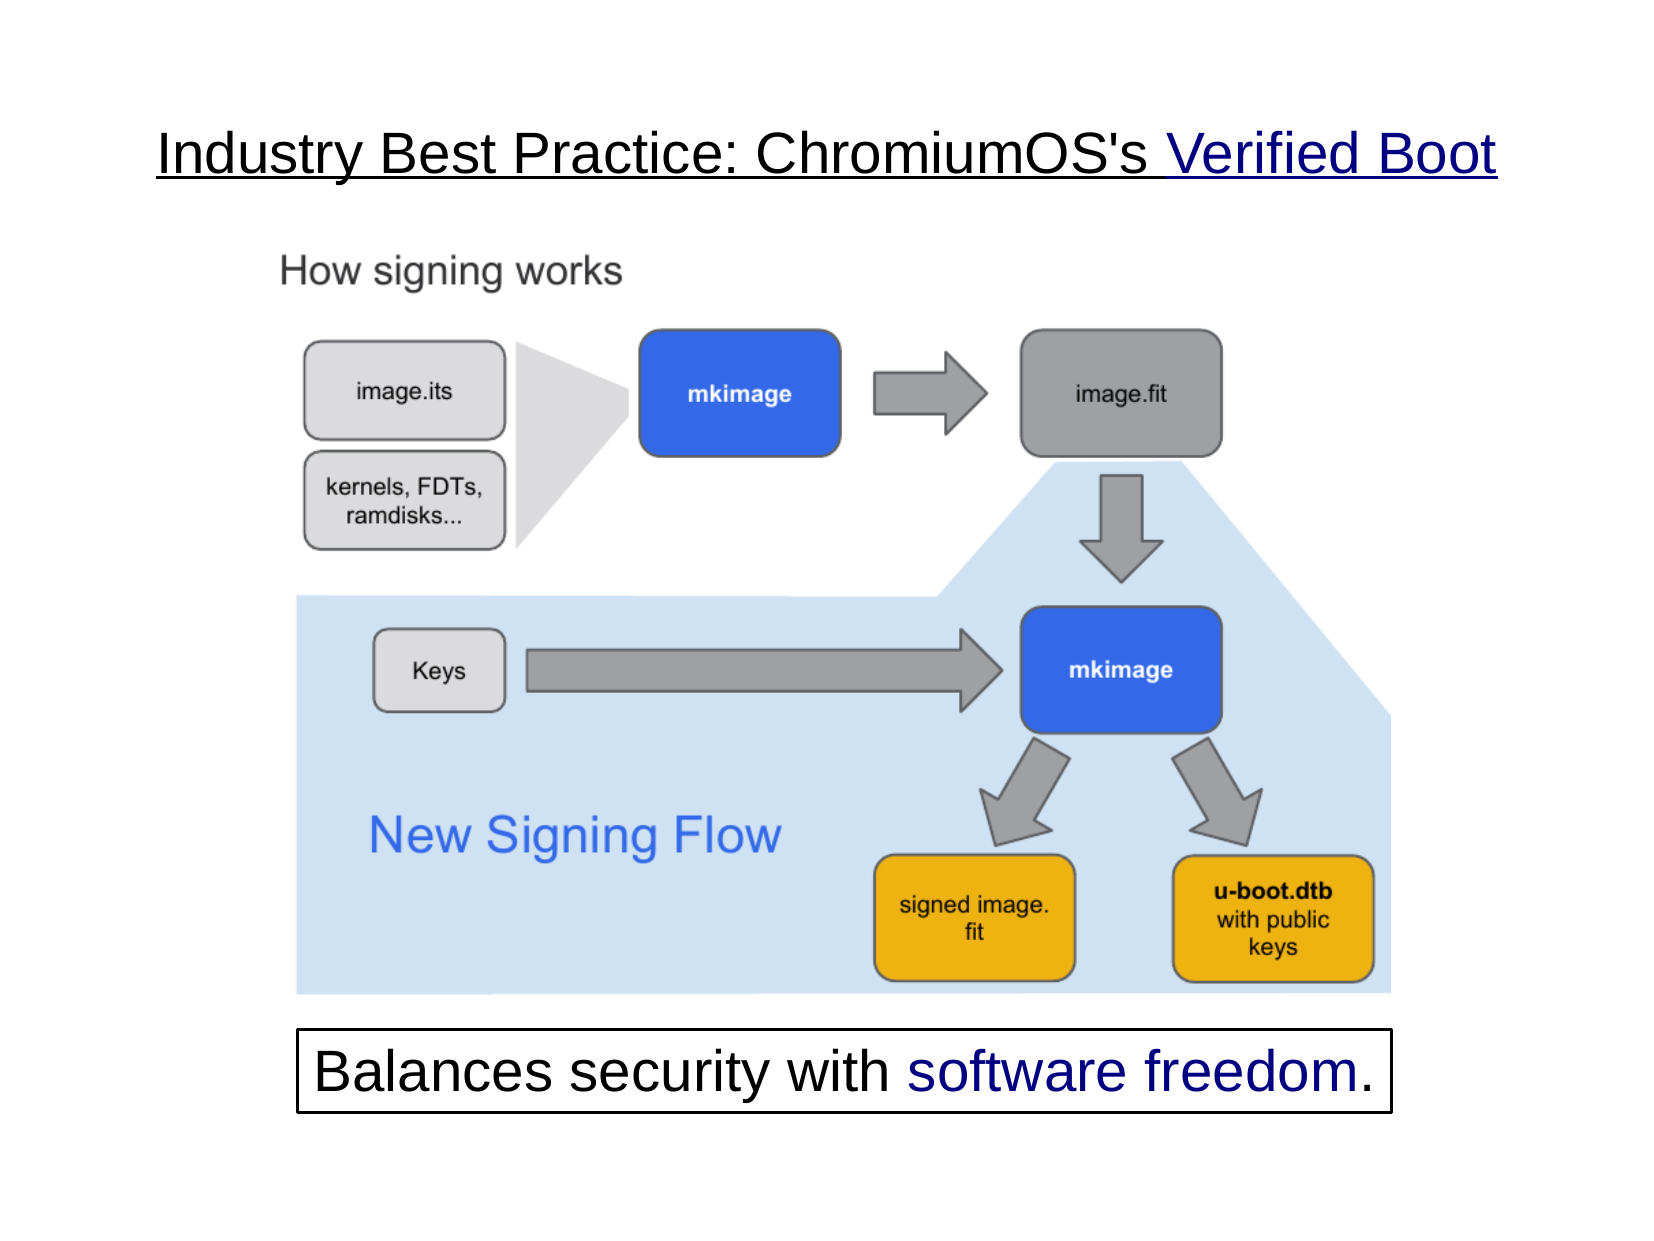

# Industry Best Practice: ChromiumOS's Verified Boot
Balances security with software freedom.